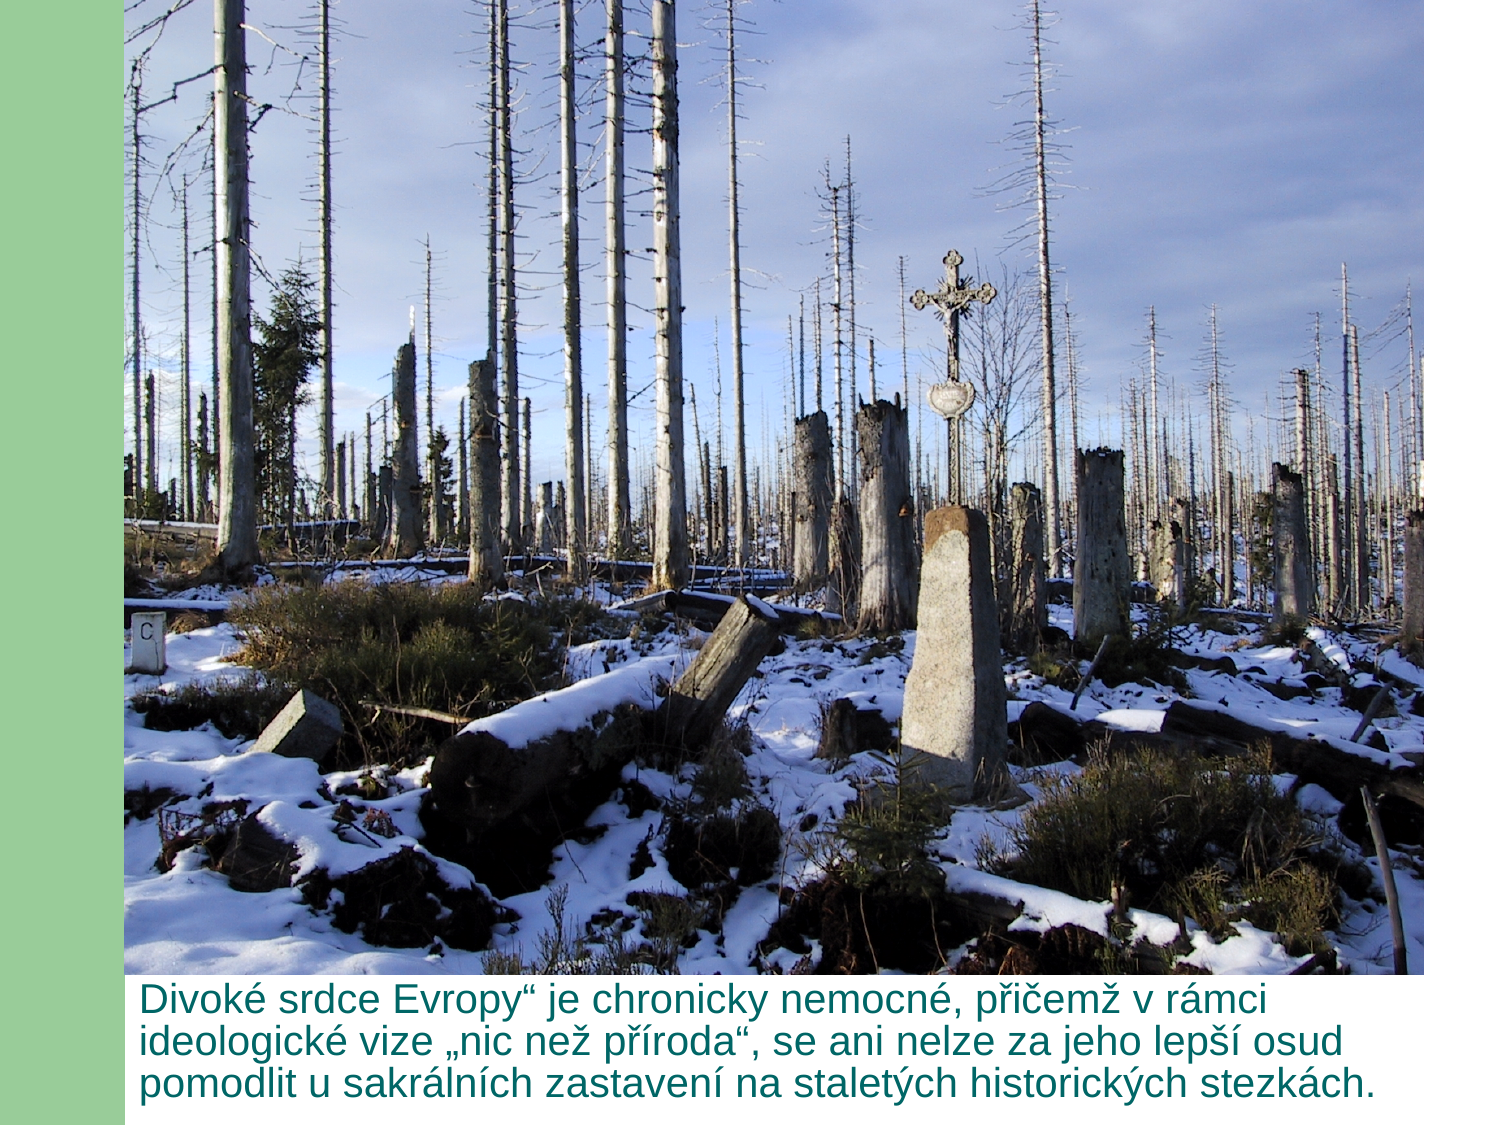

# Divoké srdce Evropy“ je chronicky nemocné, přičemž v rámci ideologické vize „nic než příroda“, se ani nelze za jeho lepší osud pomodlit u sakrálních zastavení na staletých historických stezkách.